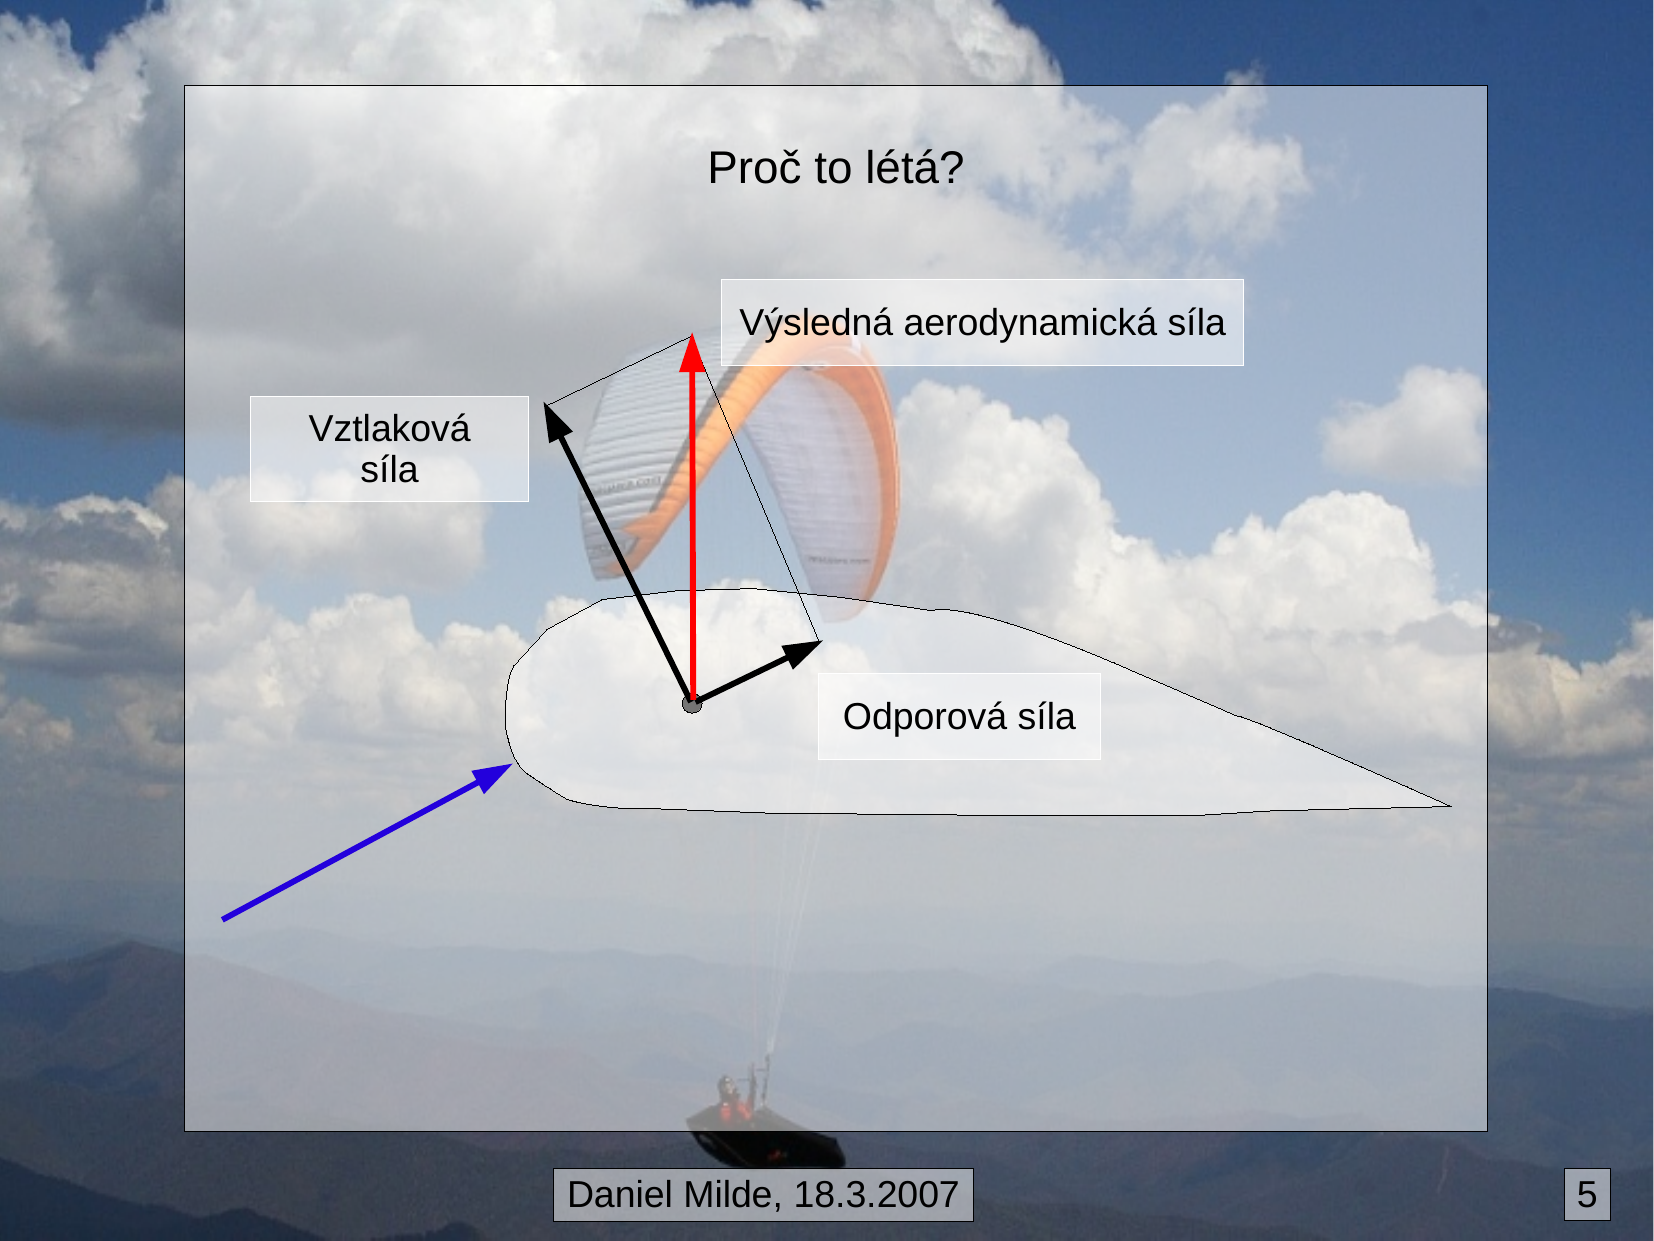

Proč to létá?
Výsledná aerodynamická síla
Vztlaková
síla
Odporová síla
Daniel Milde, 18.3.2007
5